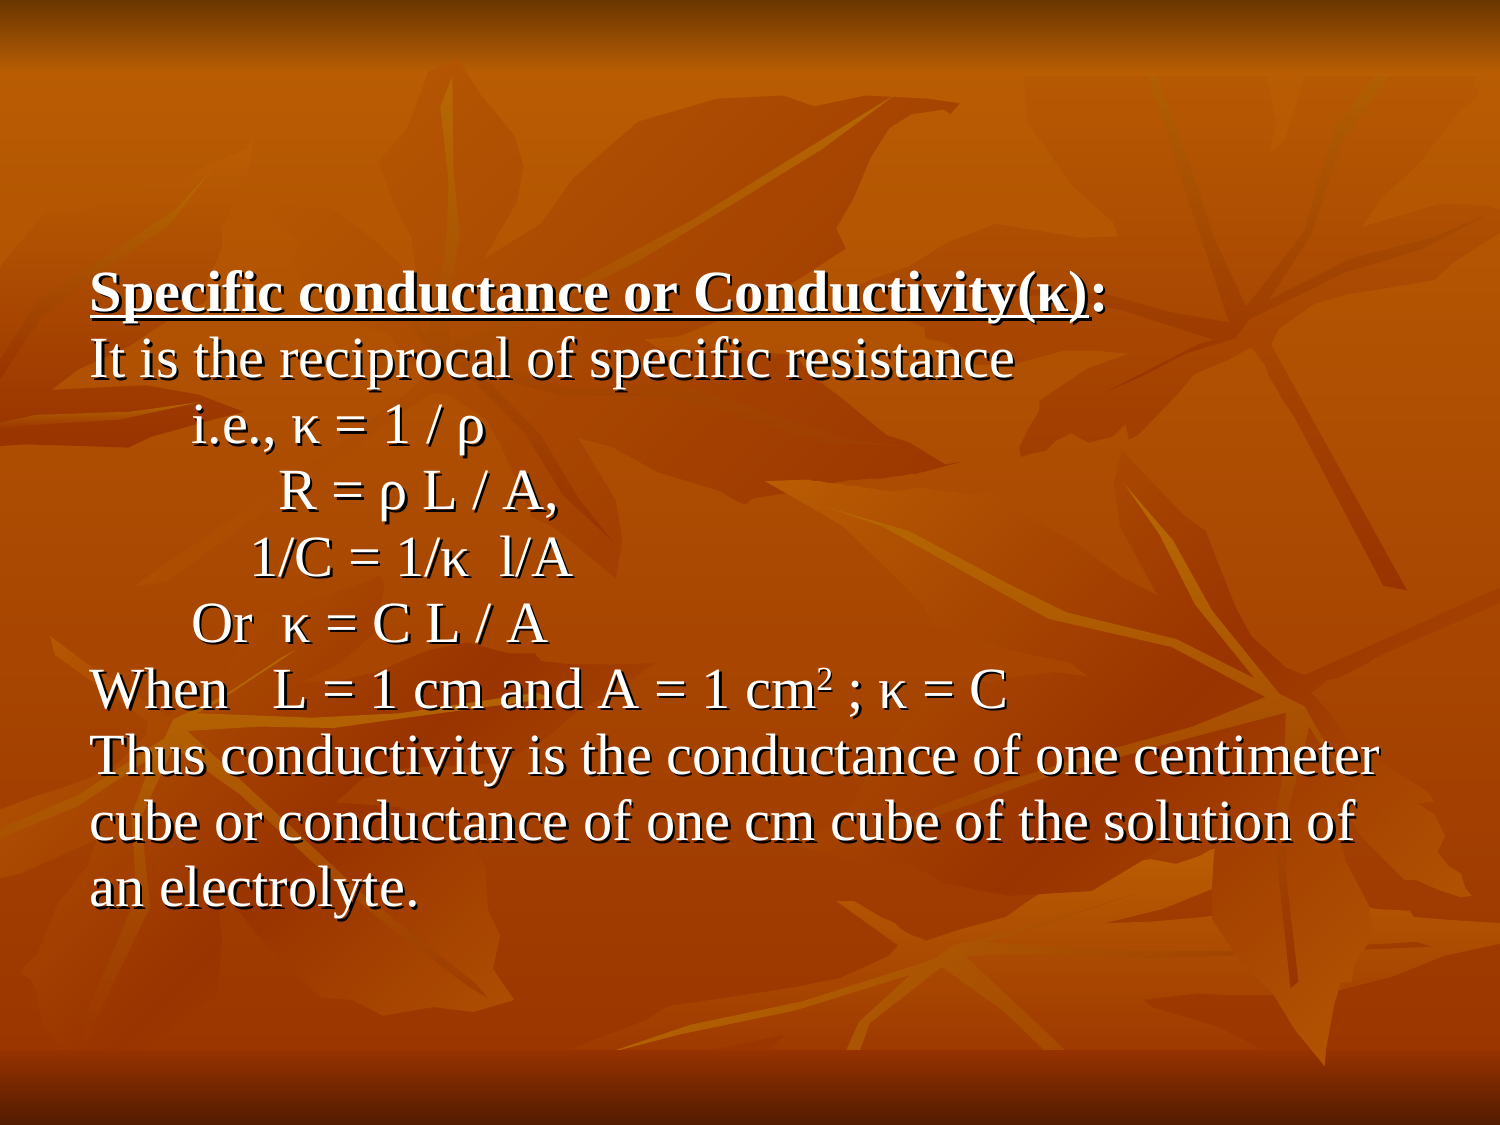

# Specific conductance or Conductivity(κ):
It is the reciprocal of specific resistance
 i.e., κ = 1 / ρ
 R = ρ L / A,
 1/C = 1/κ l/A
 Or κ = C L / A
When L = 1 cm and A = 1 cm2 ; κ = C
Thus conductivity is the conductance of one centimeter
cube or conductance of one cm cube of the solution of
an electrolyte.